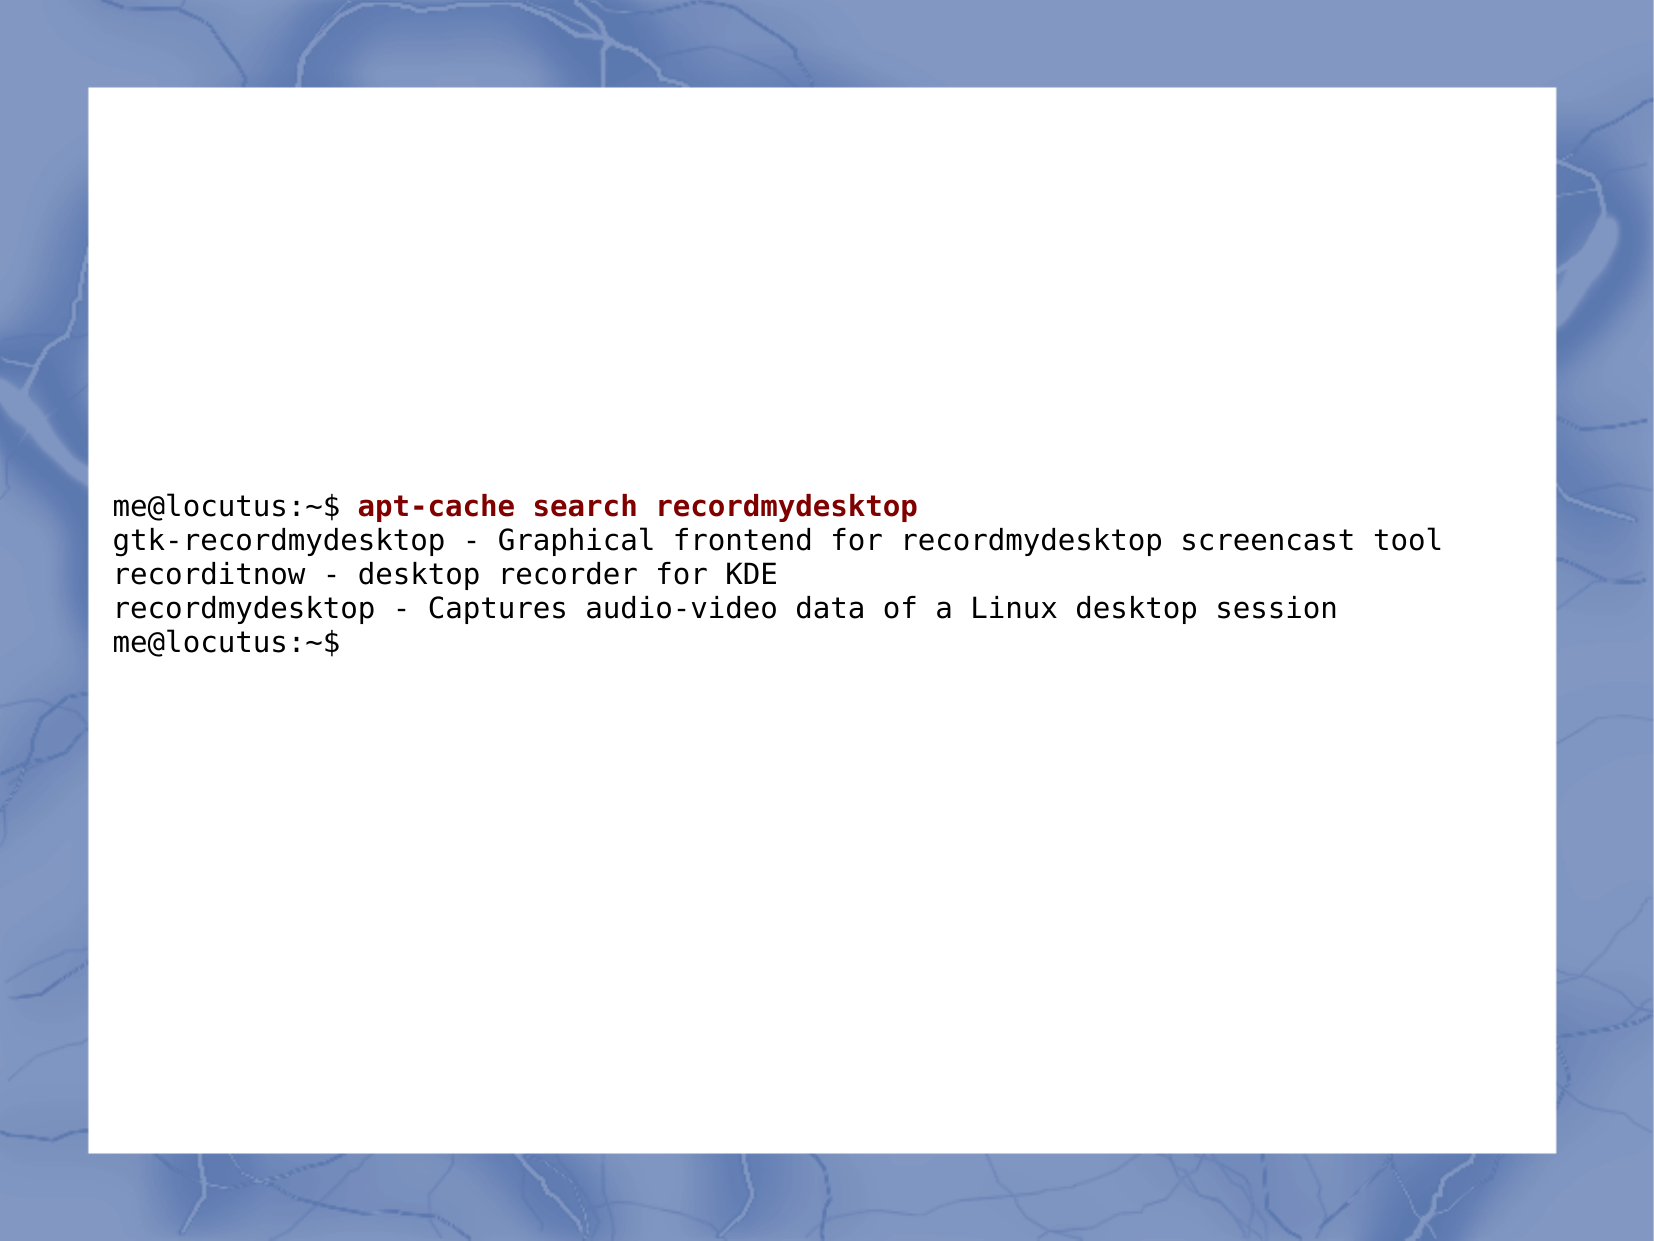

# me@locutus:~$ apt-cache search recordmydesktop gtk-recordmydesktop - Graphical frontend for recordmydesktop screencast tool recorditnow - desktop recorder for KDE recordmydesktop - Captures audio-video data of a Linux desktop session me@locutus:~$